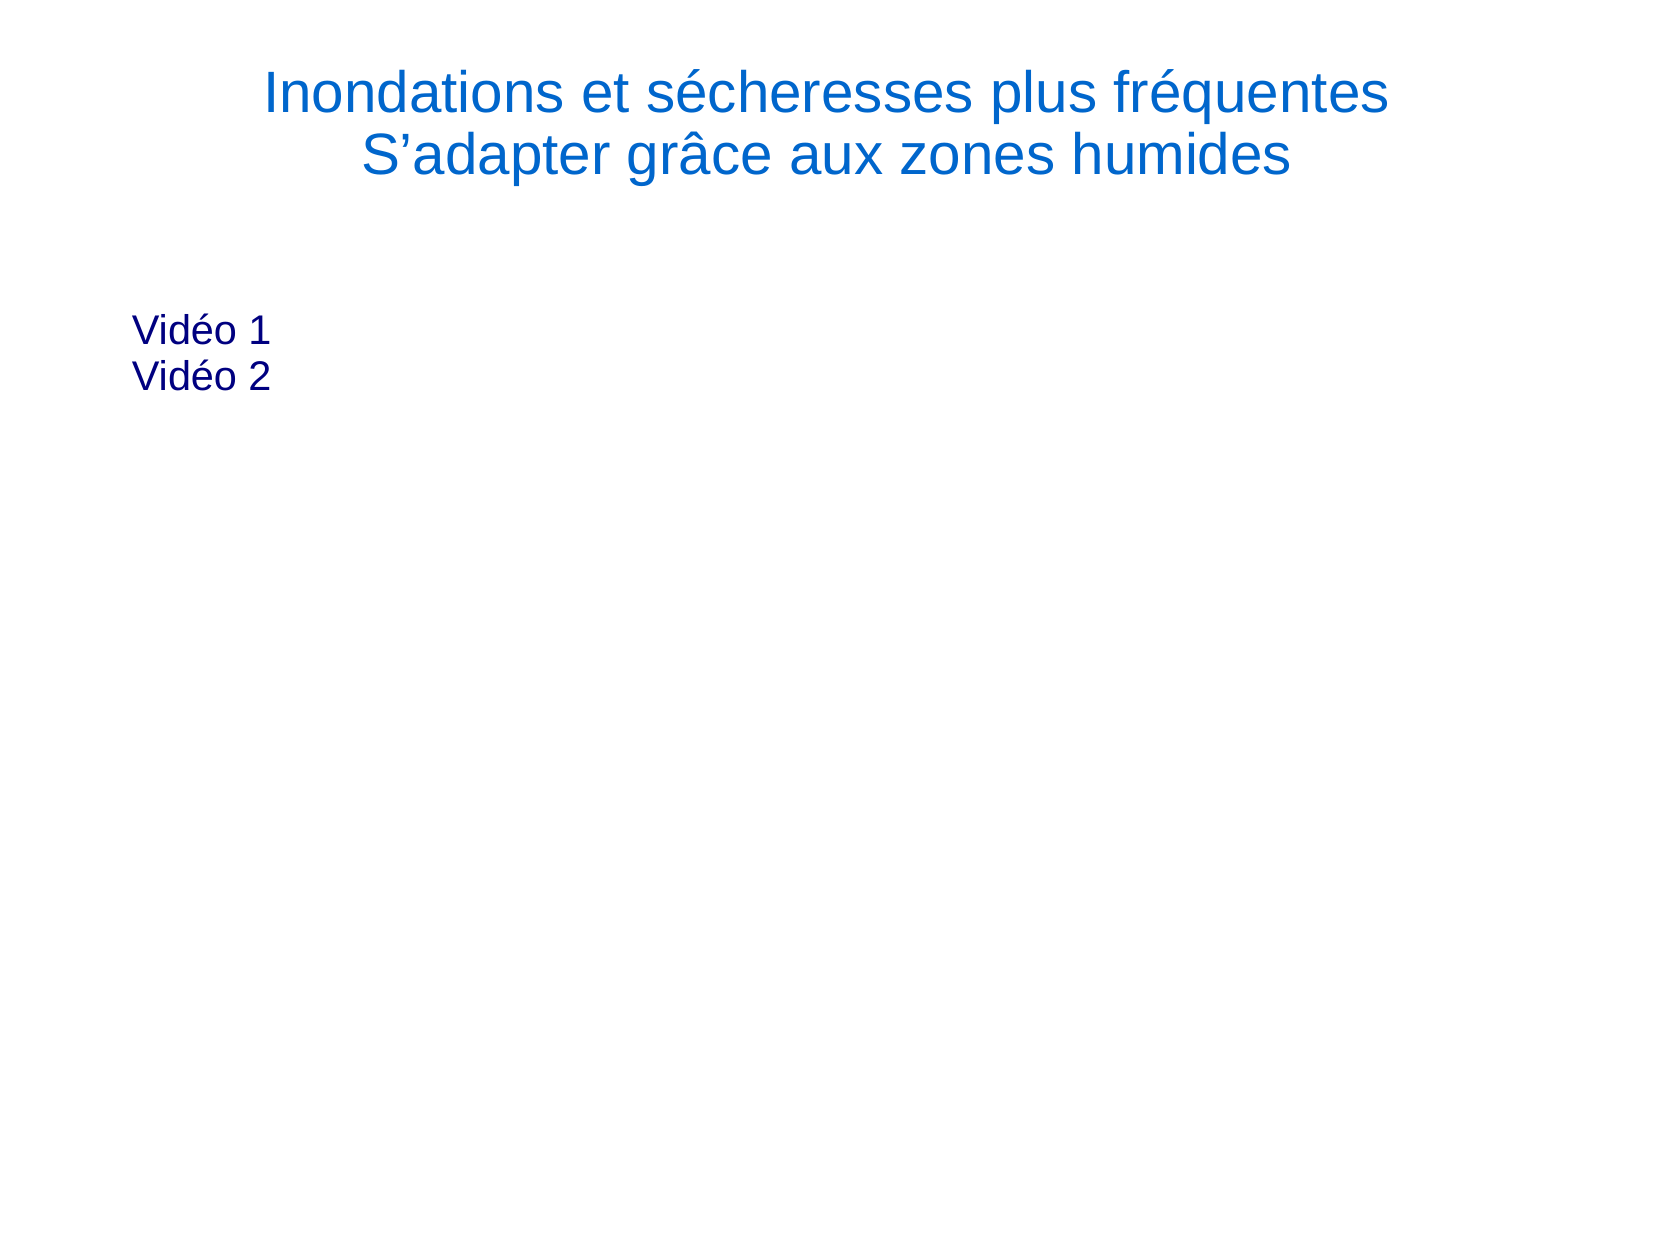

# Inondations et sécheresses plus fréquentes S’adapter grâce aux zones humides
Vidéo 1
Vidéo 2